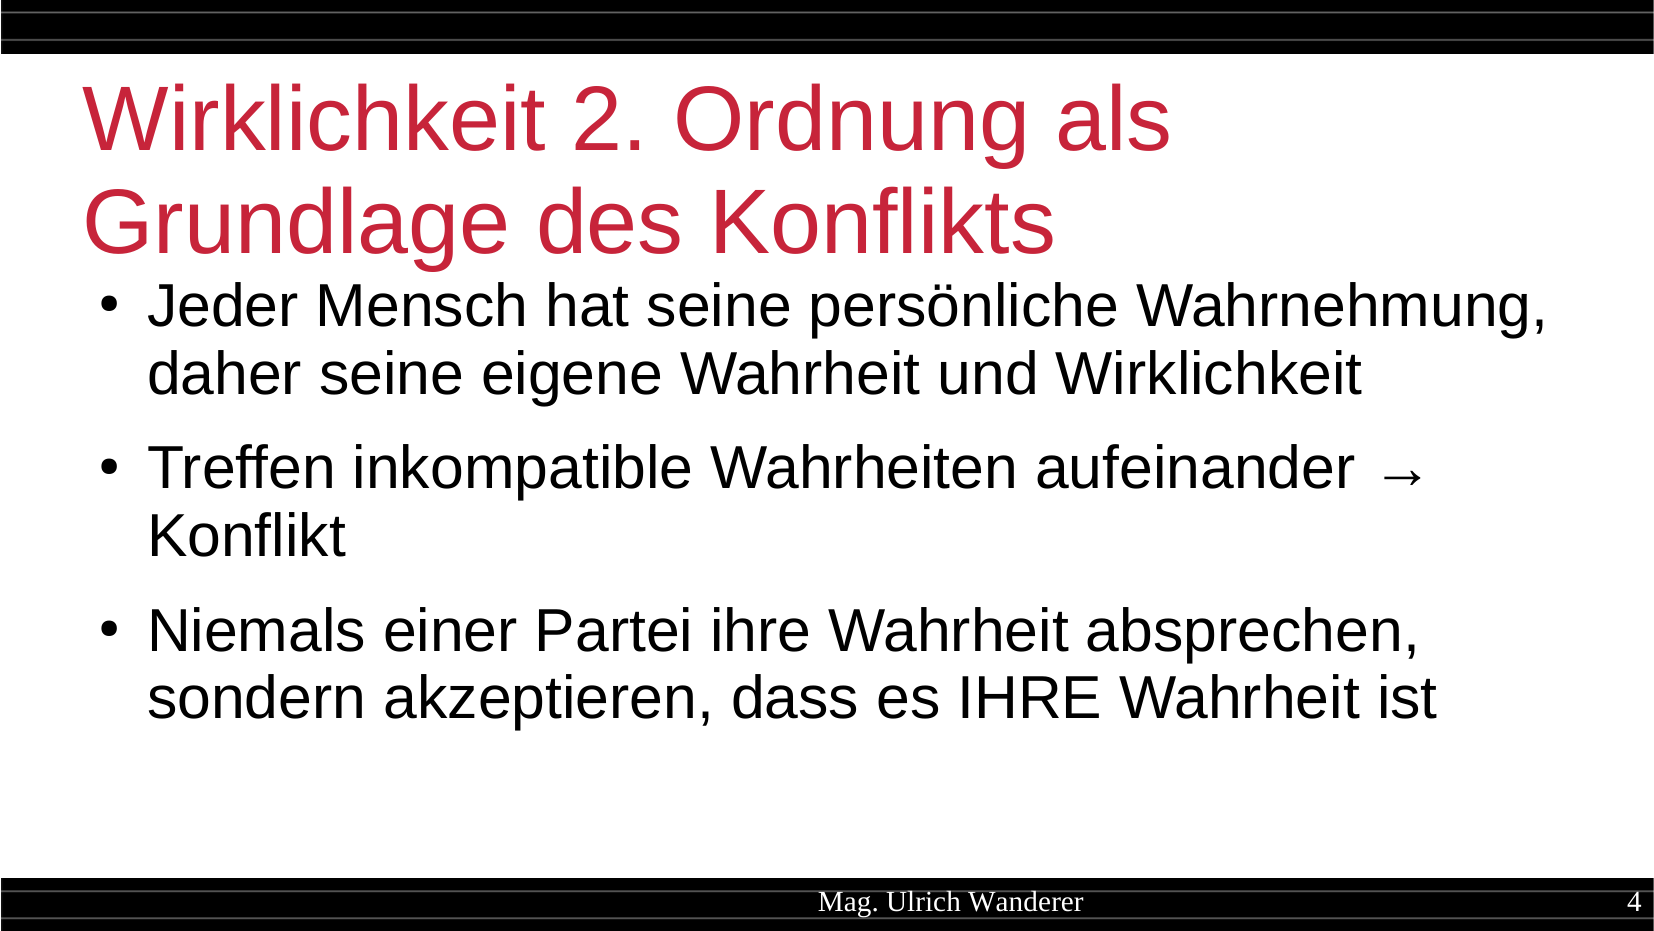

# Wirklichkeit 2. Ordnung als Grundlage des Konflikts
Jeder Mensch hat seine persönliche Wahrnehmung, daher seine eigene Wahrheit und Wirklichkeit
Treffen inkompatible Wahrheiten aufeinander → Konflikt
Niemals einer Partei ihre Wahrheit absprechen, sondern akzeptieren, dass es IHRE Wahrheit ist